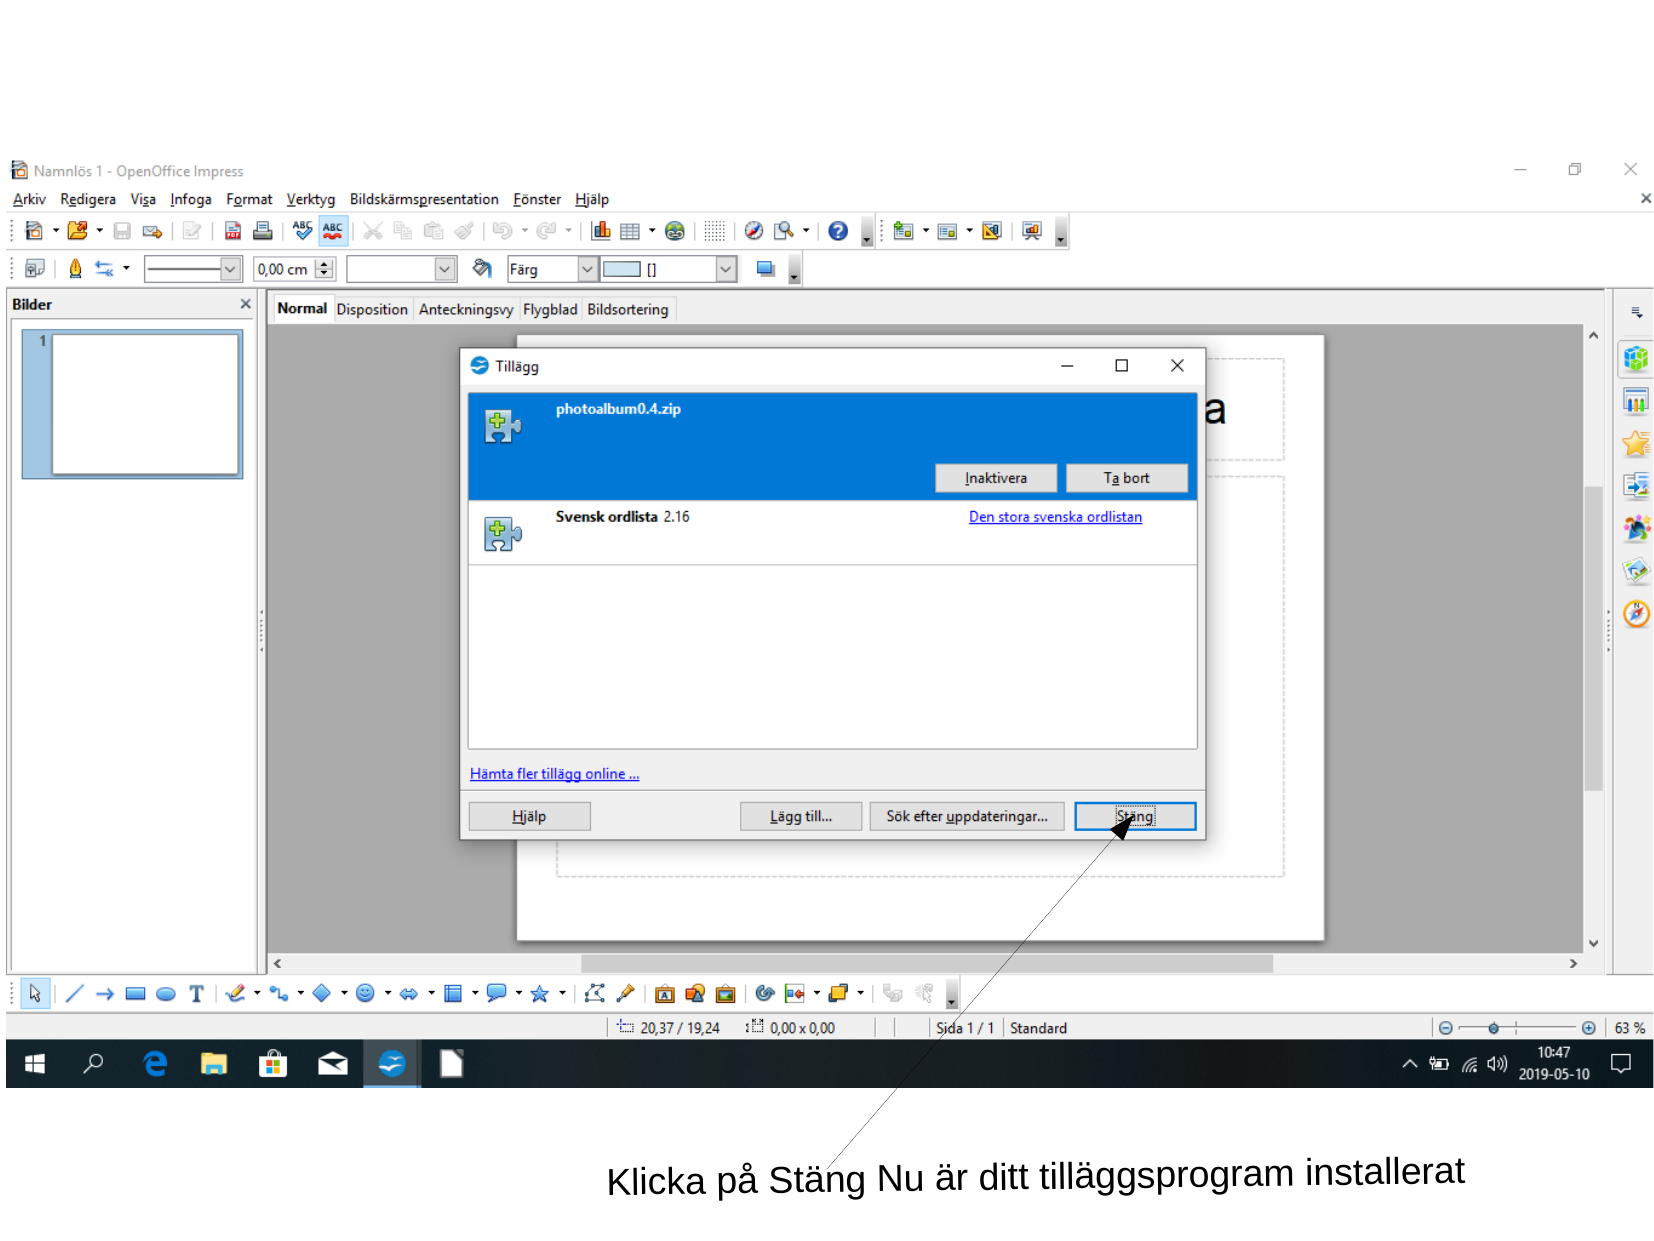

Klicka på Stäng Nu är ditt tilläggsprogram installerat